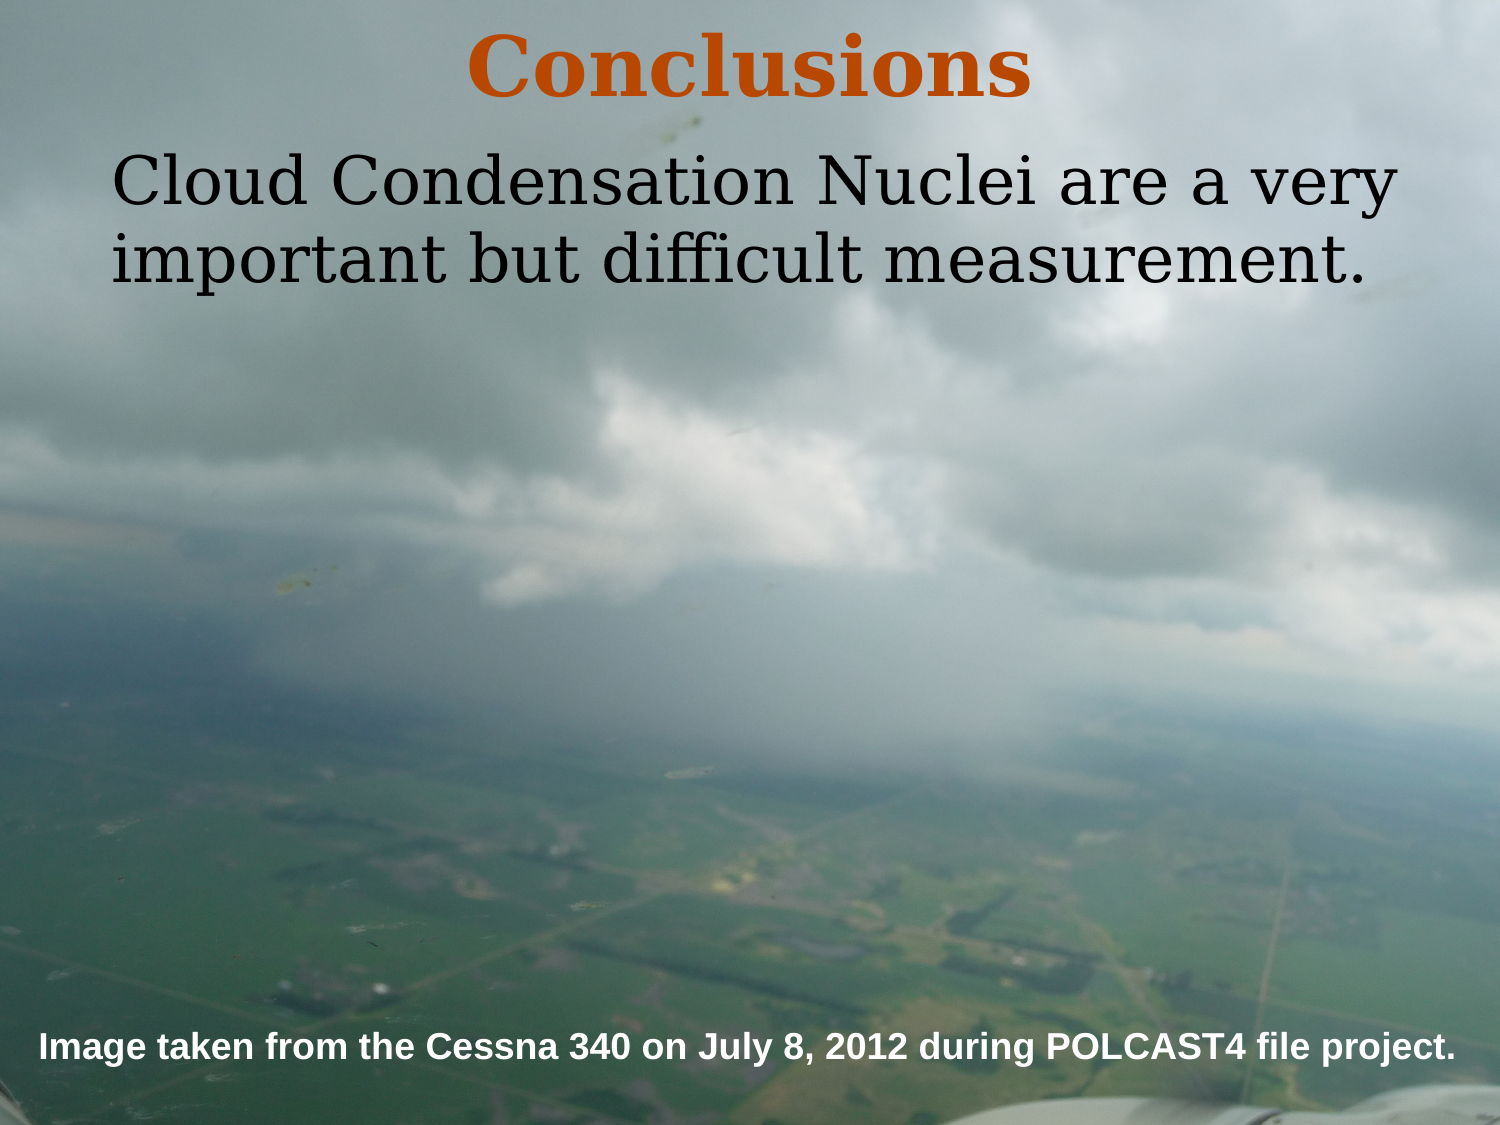

Conclusions
Cloud Condensation Nuclei are a very important but difficult measurement.
Image taken from the Cessna 340 on July 8, 2012 during POLCAST4 file project.